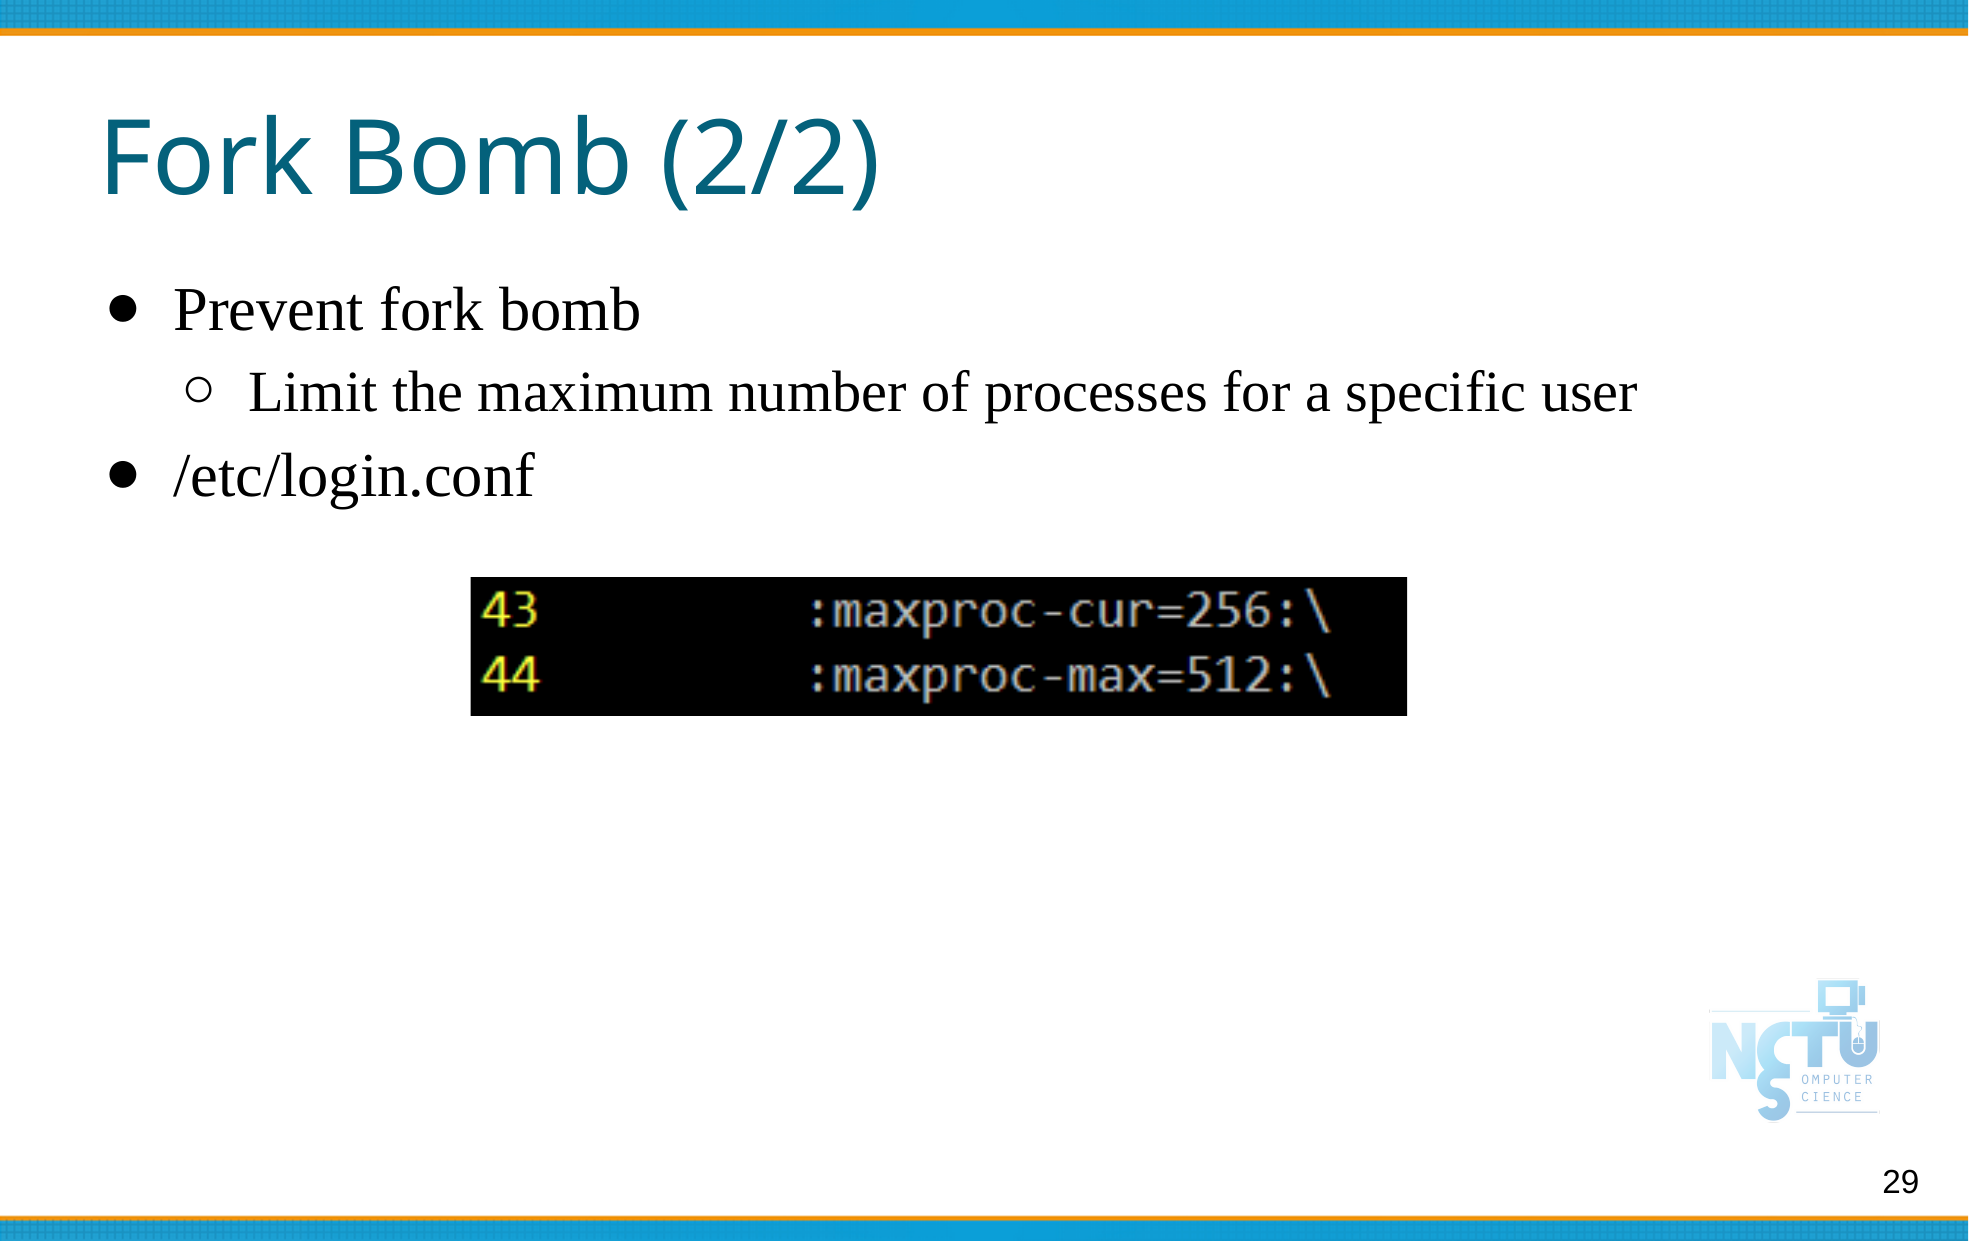

# Fork Bomb (2/2)
Prevent fork bomb
Limit the maximum number of processes for a specific user
/etc/login.conf